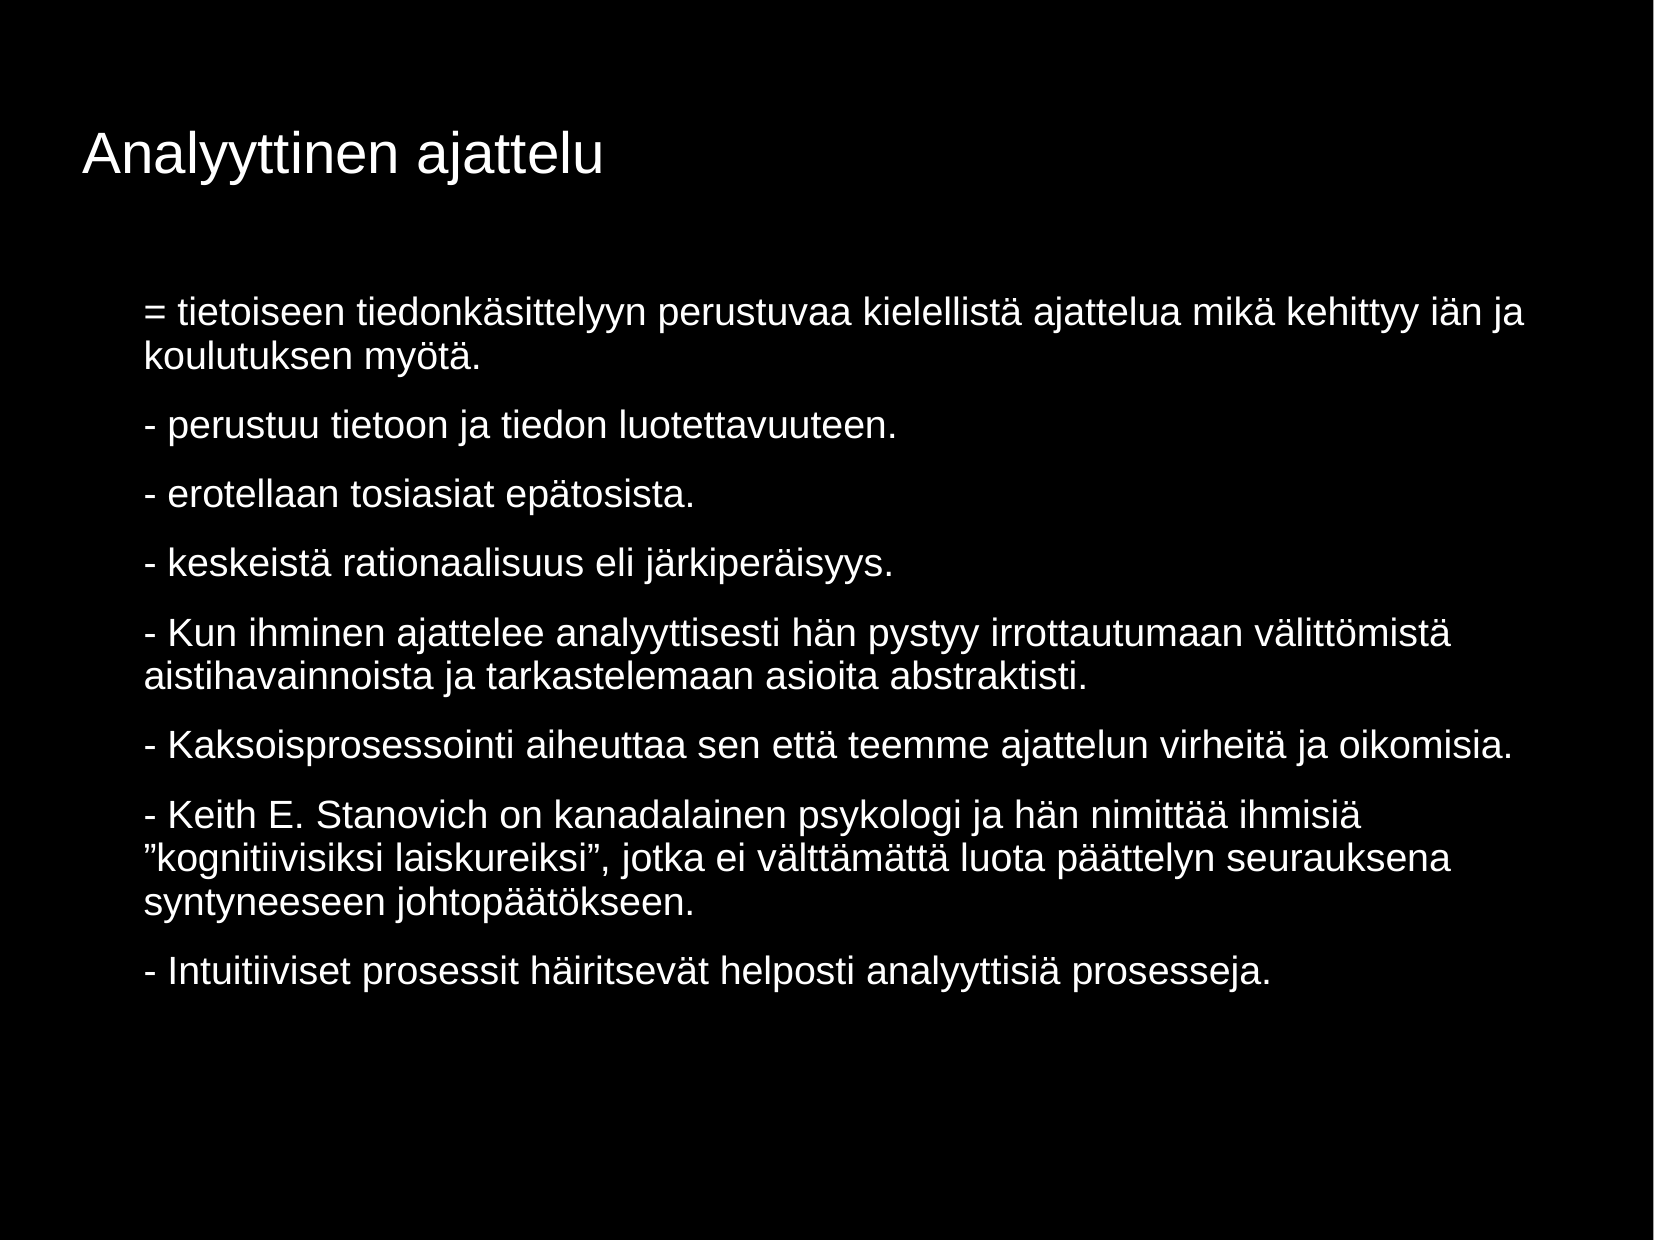

# Analyyttinen ajattelu
= tietoiseen tiedonkäsittelyyn perustuvaa kielellistä ajattelua mikä kehittyy iän ja koulutuksen myötä.
- perustuu tietoon ja tiedon luotettavuuteen.
- erotellaan tosiasiat epätosista.
- keskeistä rationaalisuus eli järkiperäisyys.
- Kun ihminen ajattelee analyyttisesti hän pystyy irrottautumaan välittömistä aistihavainnoista ja tarkastelemaan asioita abstraktisti.
- Kaksoisprosessointi aiheuttaa sen että teemme ajattelun virheitä ja oikomisia.
- Keith E. Stanovich on kanadalainen psykologi ja hän nimittää ihmisiä ”kognitiivisiksi laiskureiksi”, jotka ei välttämättä luota päättelyn seurauksena syntyneeseen johtopäätökseen.
- Intuitiiviset prosessit häiritsevät helposti analyyttisiä prosesseja.